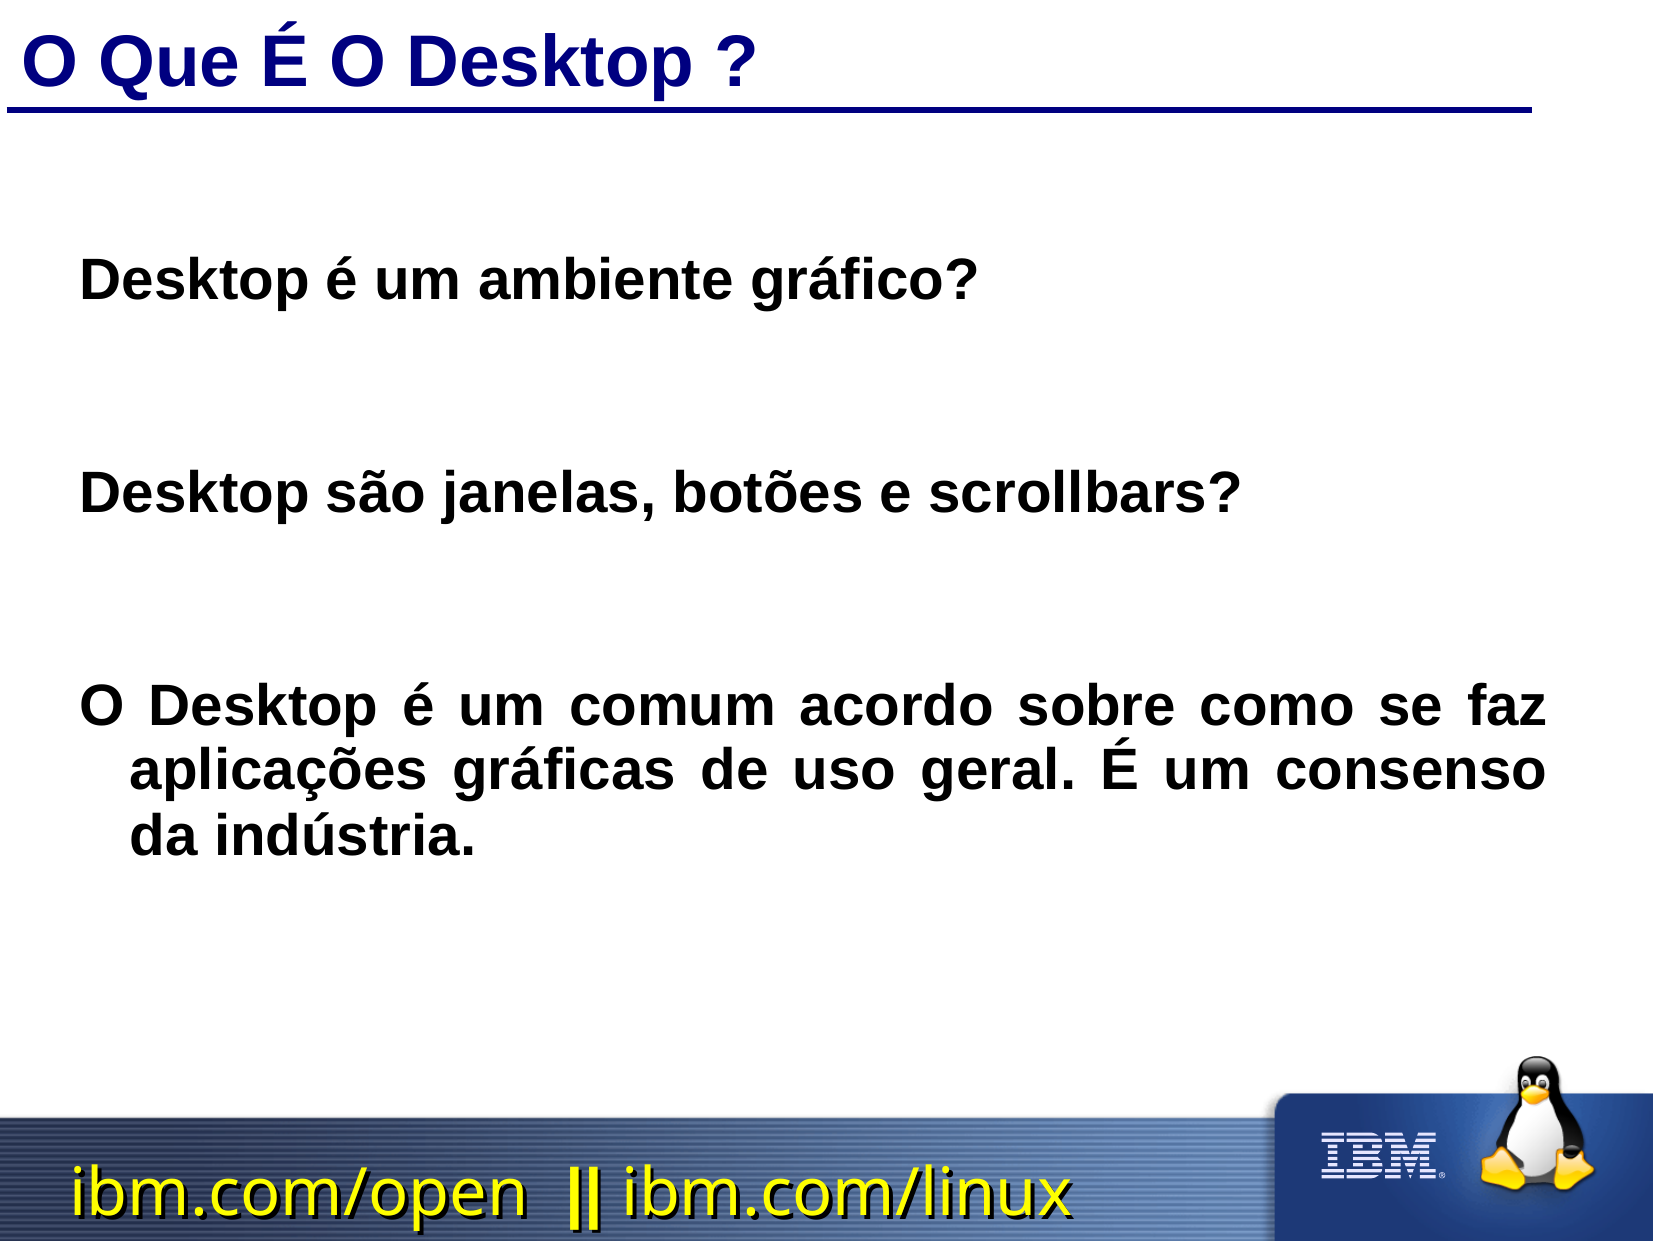

O Que É O Desktop ?
Desktop é um ambiente gráfico?
Desktop são janelas, botões e scrollbars?
O Desktop é um comum acordo sobre como se faz aplicações gráficas de uso geral. É um consenso da indústria.